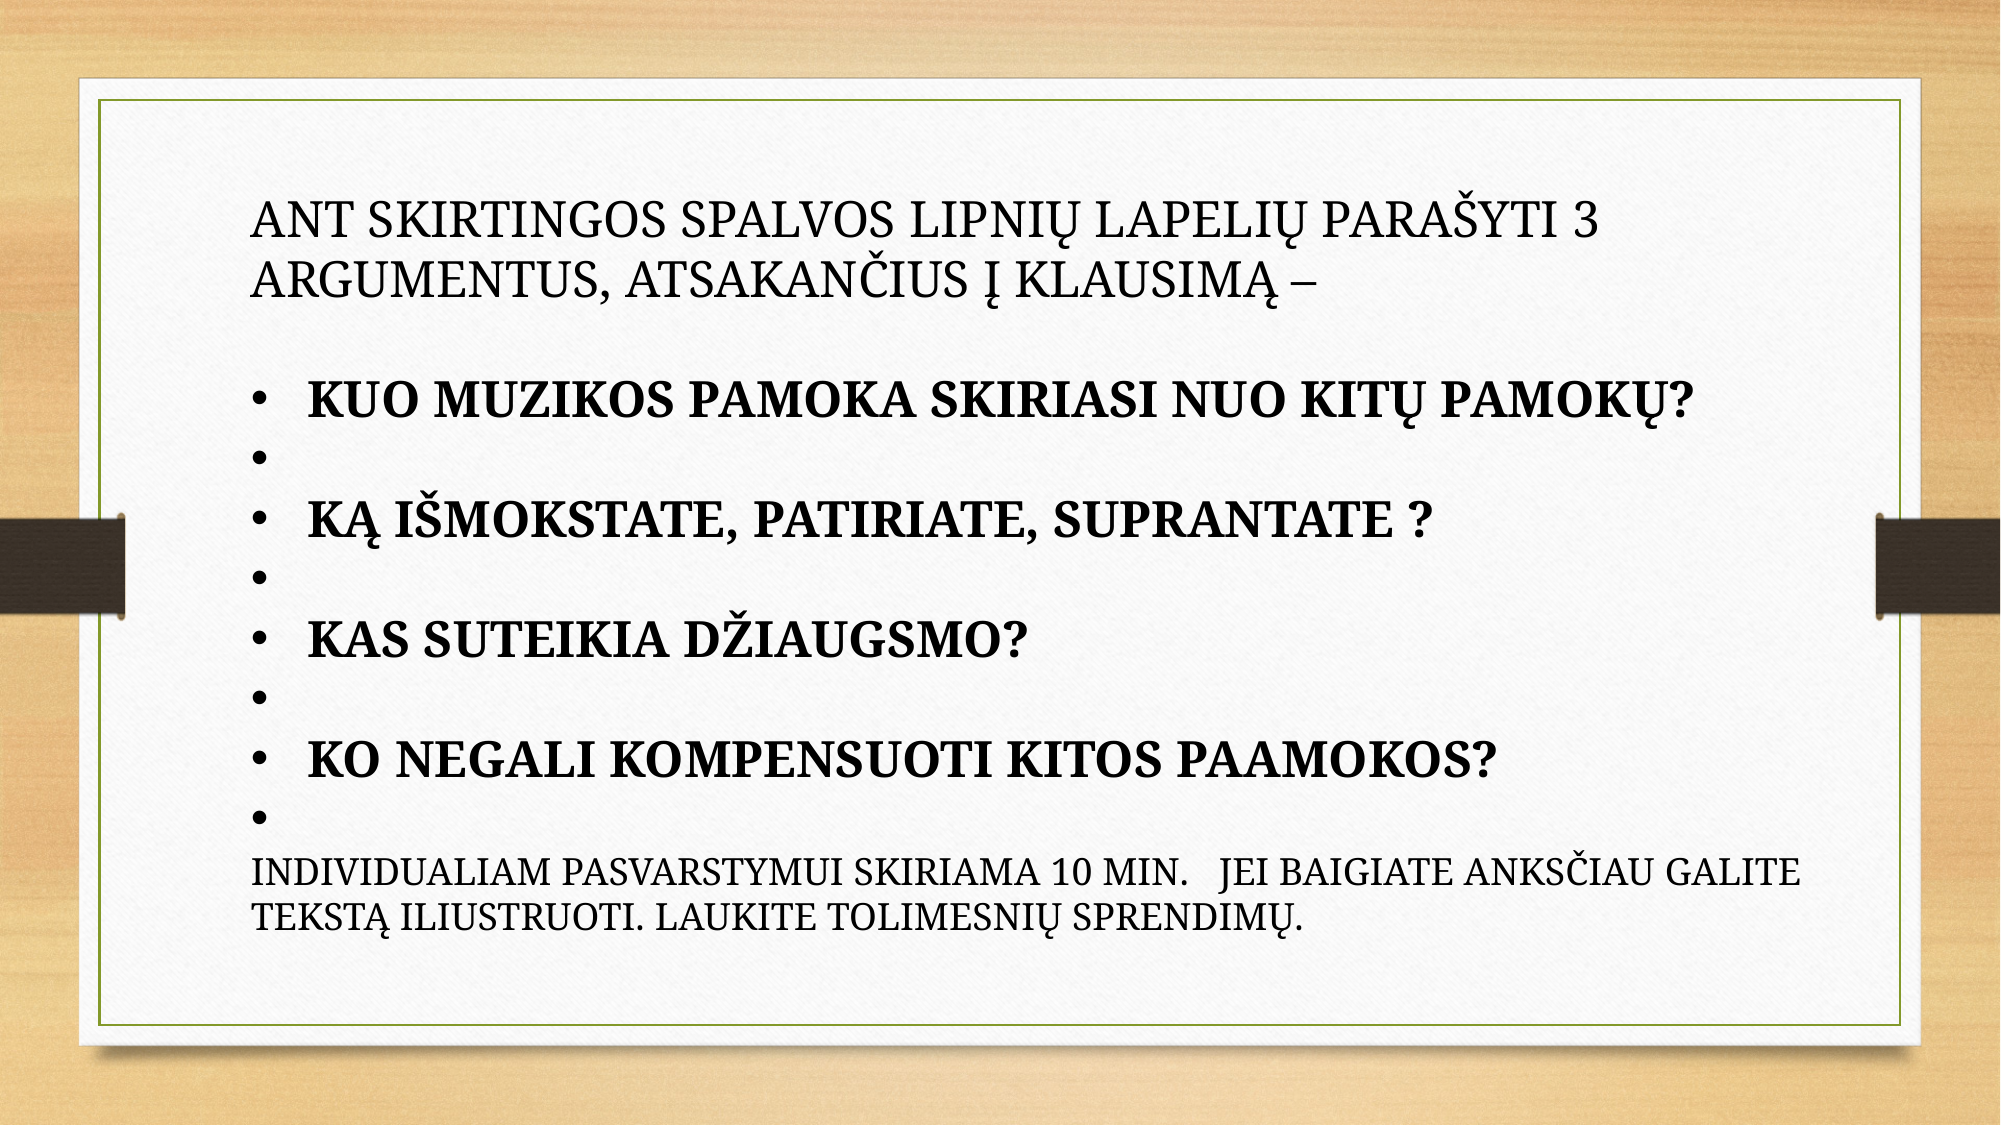

ANT SKIRTINGOS SPALVOS LIPNIŲ LAPELIŲ PARAŠYTI 3
ARGUMENTUS, ATSAKANČIUS Į KLAUSIMĄ –
KUO MUZIKOS PAMOKA SKIRIASI NUO KITŲ PAMOKŲ?
KĄ IŠMOKSTATE, PATIRIATE, SUPRANTATE ?
KAS SUTEIKIA DŽIAUGSMO?
KO NEGALI KOMPENSUOTI KITOS PAAMOKOS?
INDIVIDUALIAM PASVARSTYMUI SKIRIAMA 10 MIN. JEI BAIGIATE ANKSČIAU GALITE
TEKSTĄ ILIUSTRUOTI. LAUKITE TOLIMESNIŲ SPRENDIMŲ.